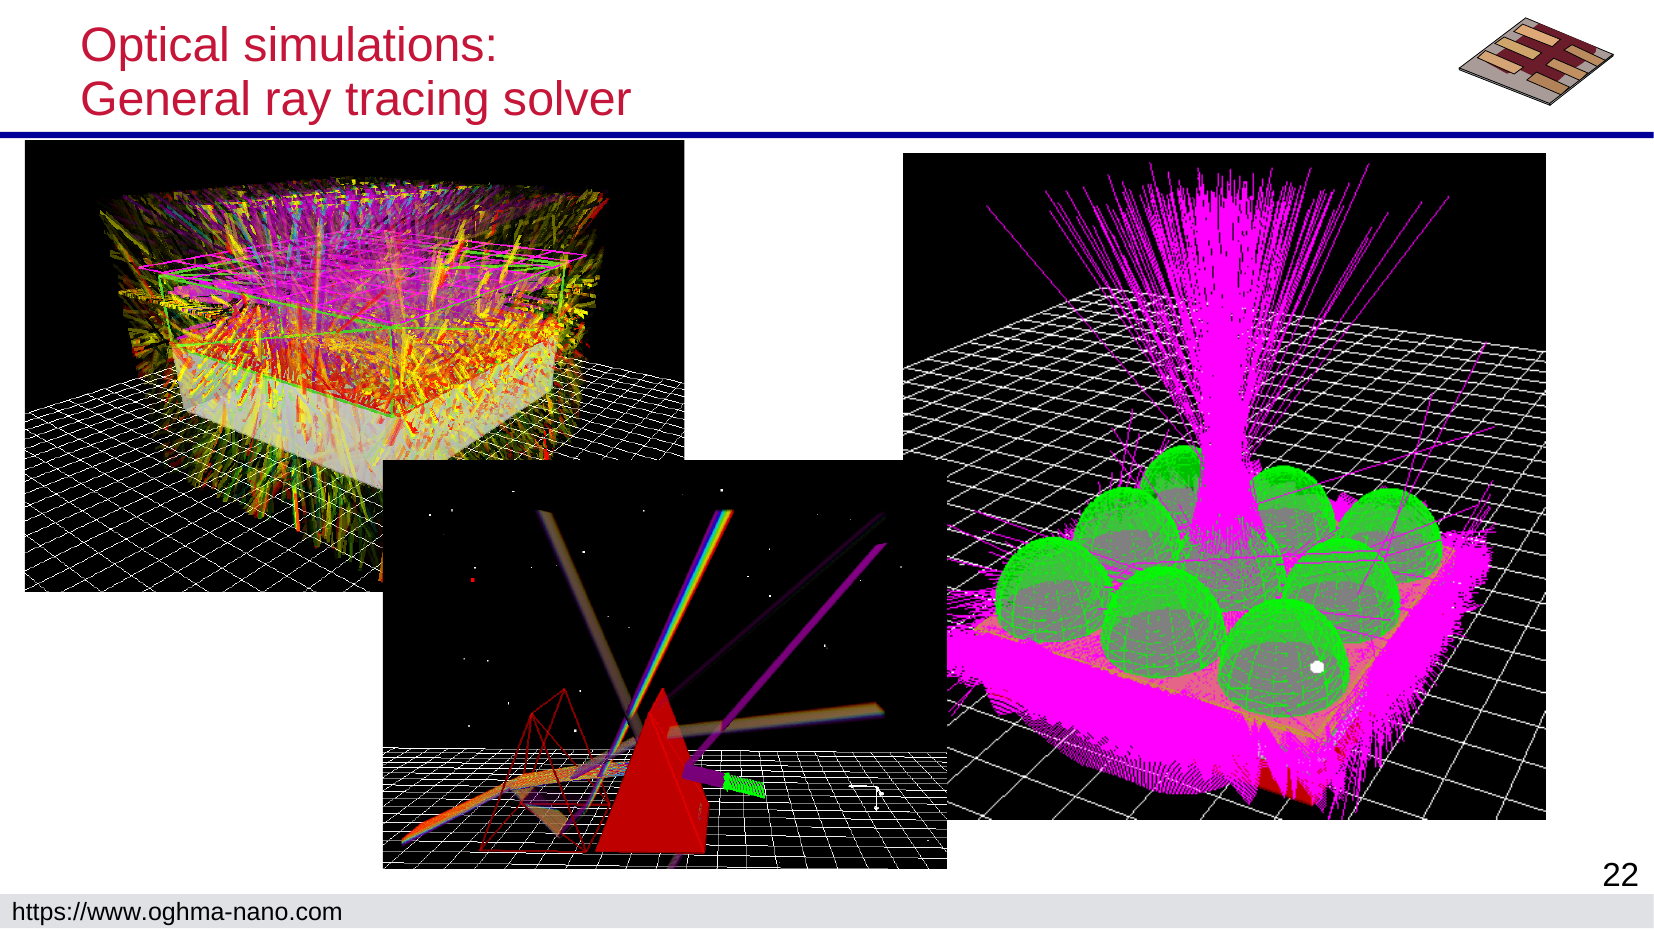

# Optical simulations: General ray tracing solver